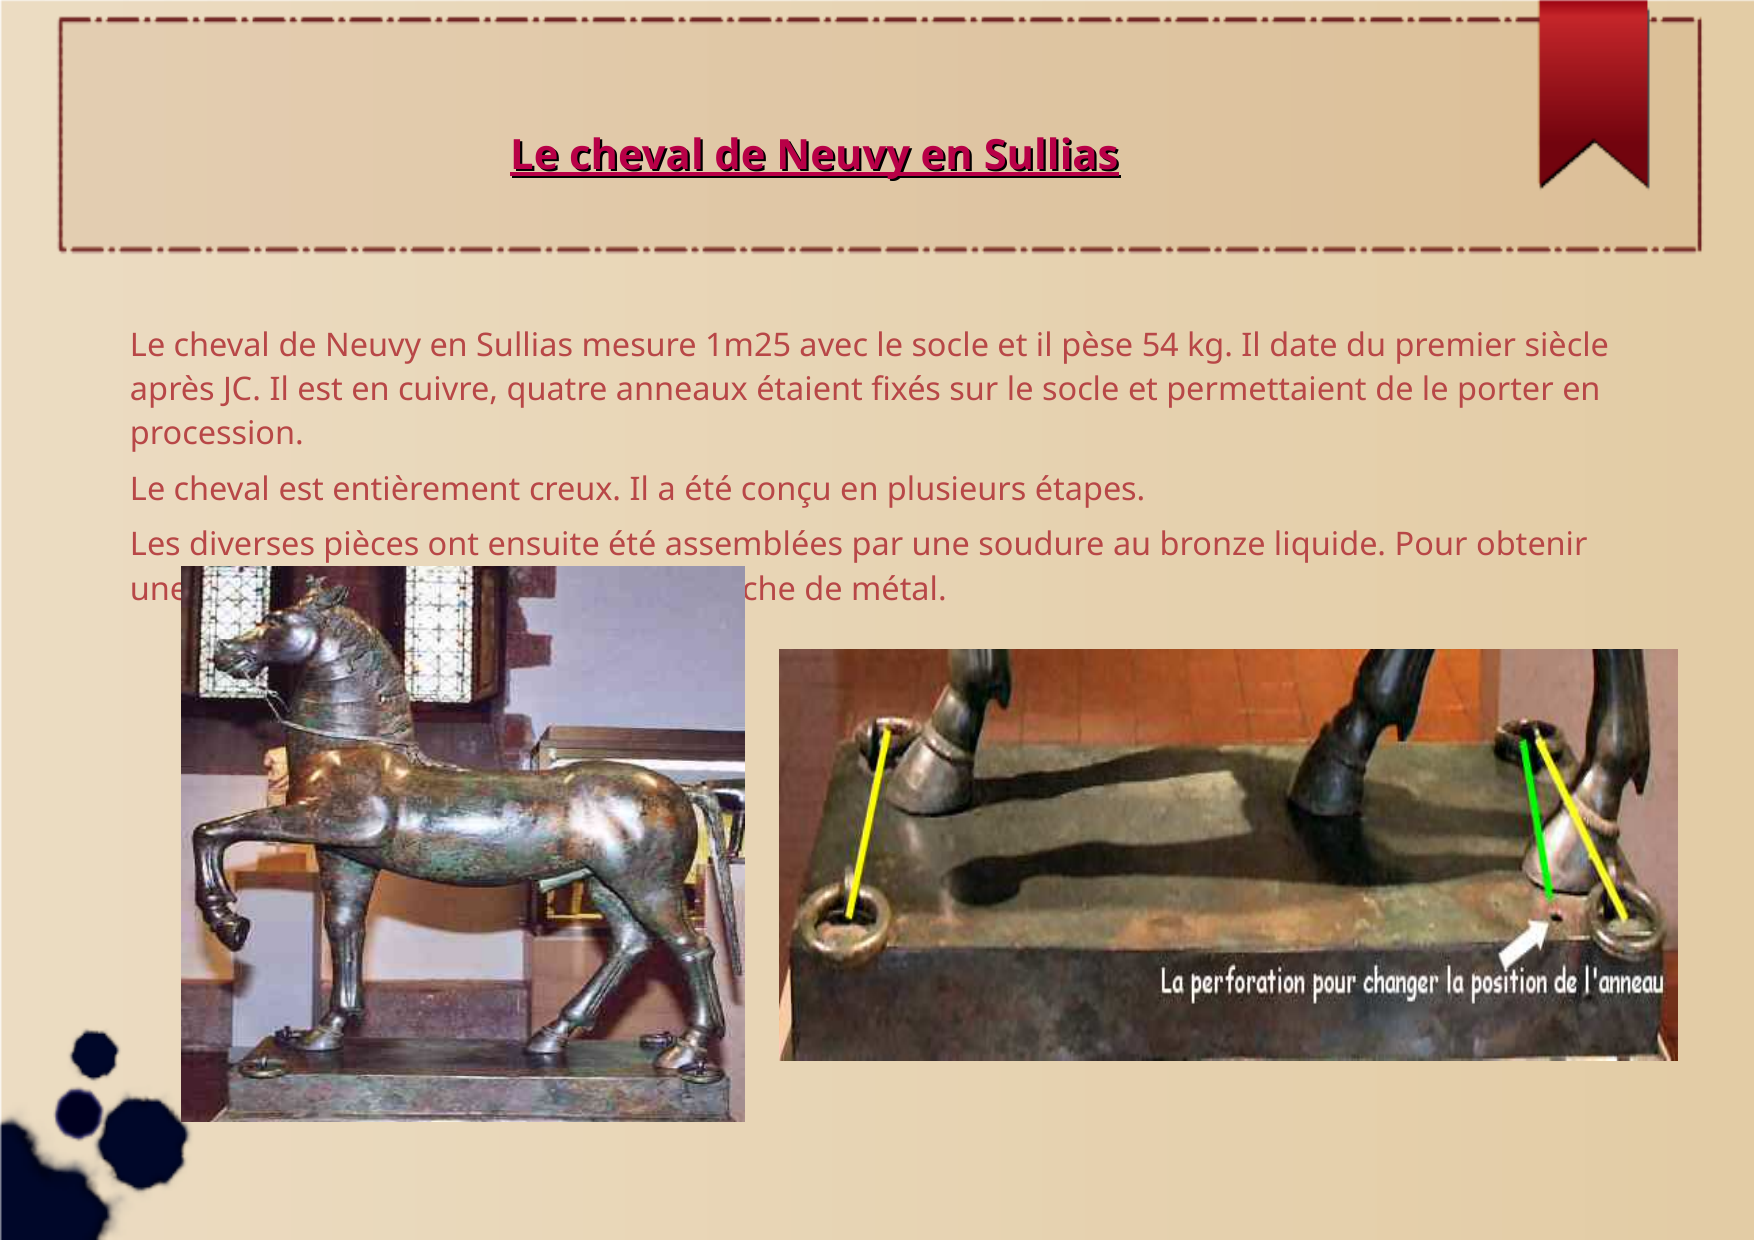

# Le cheval de Neuvy en Sullias
Le cheval de Neuvy en Sullias mesure 1m25 avec le socle et il pèse 54 kg. Il date du premier siècle après JC. Il est en cuivre, quatre anneaux étaient fixés sur le socle et permettaient de le porter en procession.
Le cheval est entièrement creux. Il a été conçu en plusieurs étapes.
Les diverses pièces ont ensuite été assemblées par une soudure au bronze liquide. Pour obtenir une bonne finition, on a rajouté une couche de métal.